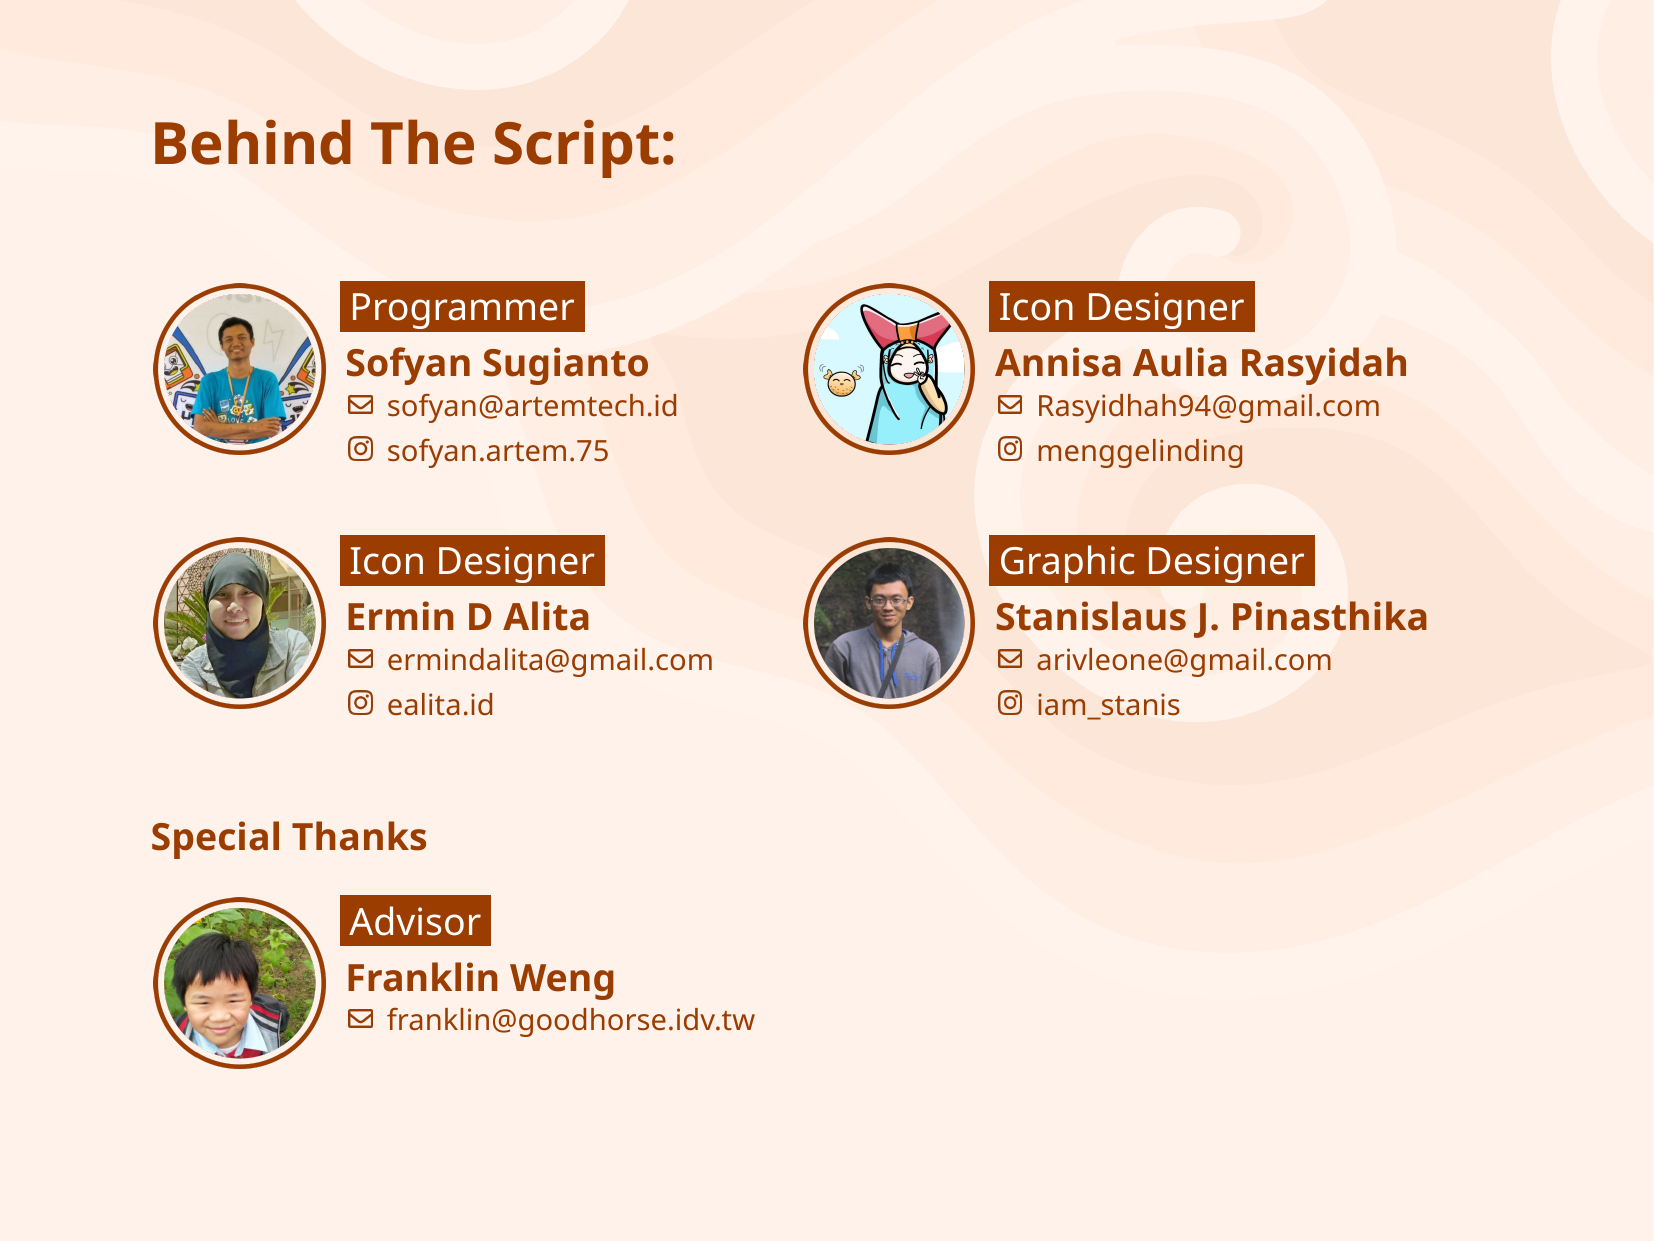

Behind The Script:
 Programmer
Sofyan Sugianto
sofyan@artemtech.id
sofyan.artem.75
 Icon Designer
Annisa Aulia Rasyidah
Rasyidhah94@gmail.com
menggelinding
 Icon Designer
Ermin D Alita
ermindalita@gmail.com
ealita.id
 Graphic Designer
Stanislaus J. Pinasthika
arivleone@gmail.com
iam_stanis
Special Thanks
 Advisor
Franklin Weng
franklin@goodhorse.idv.tw